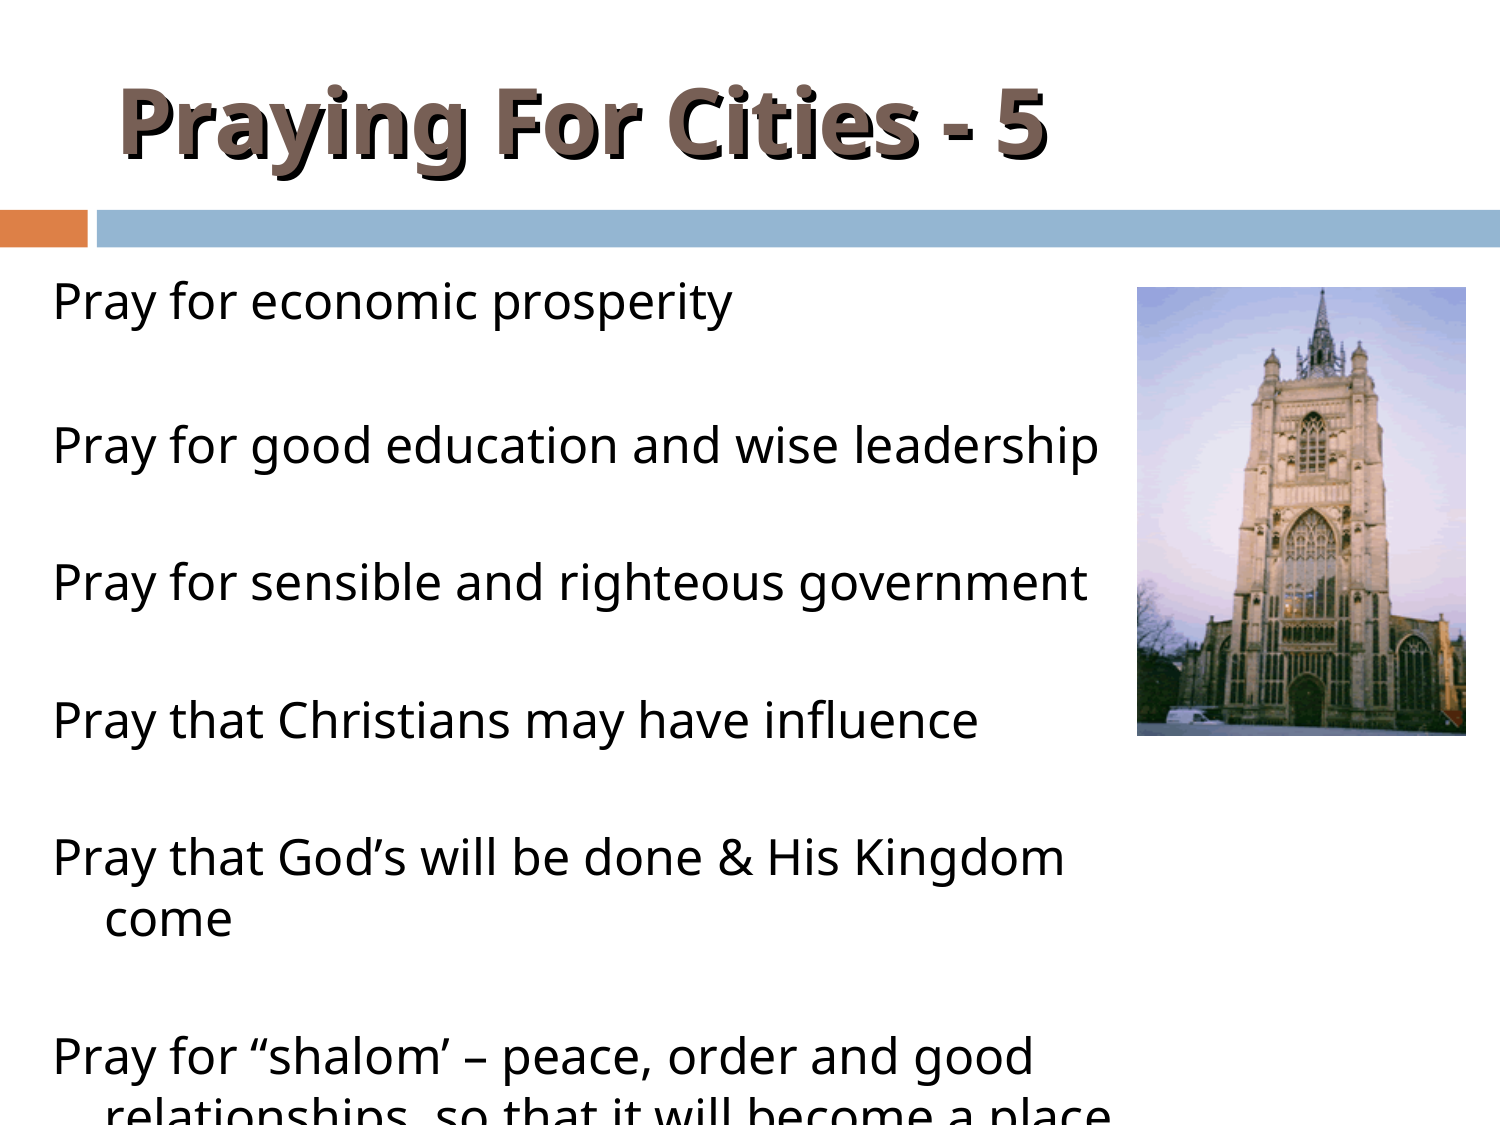

# Praying For Cities - 5
Pray for economic prosperity
Pray for good education and wise leadership
Pray for sensible and righteous government
Pray that Christians may have influence
Pray that God’s will be done & His Kingdom come
Pray for “shalom’ – peace, order and good relationships, so that it will become a place of blessing